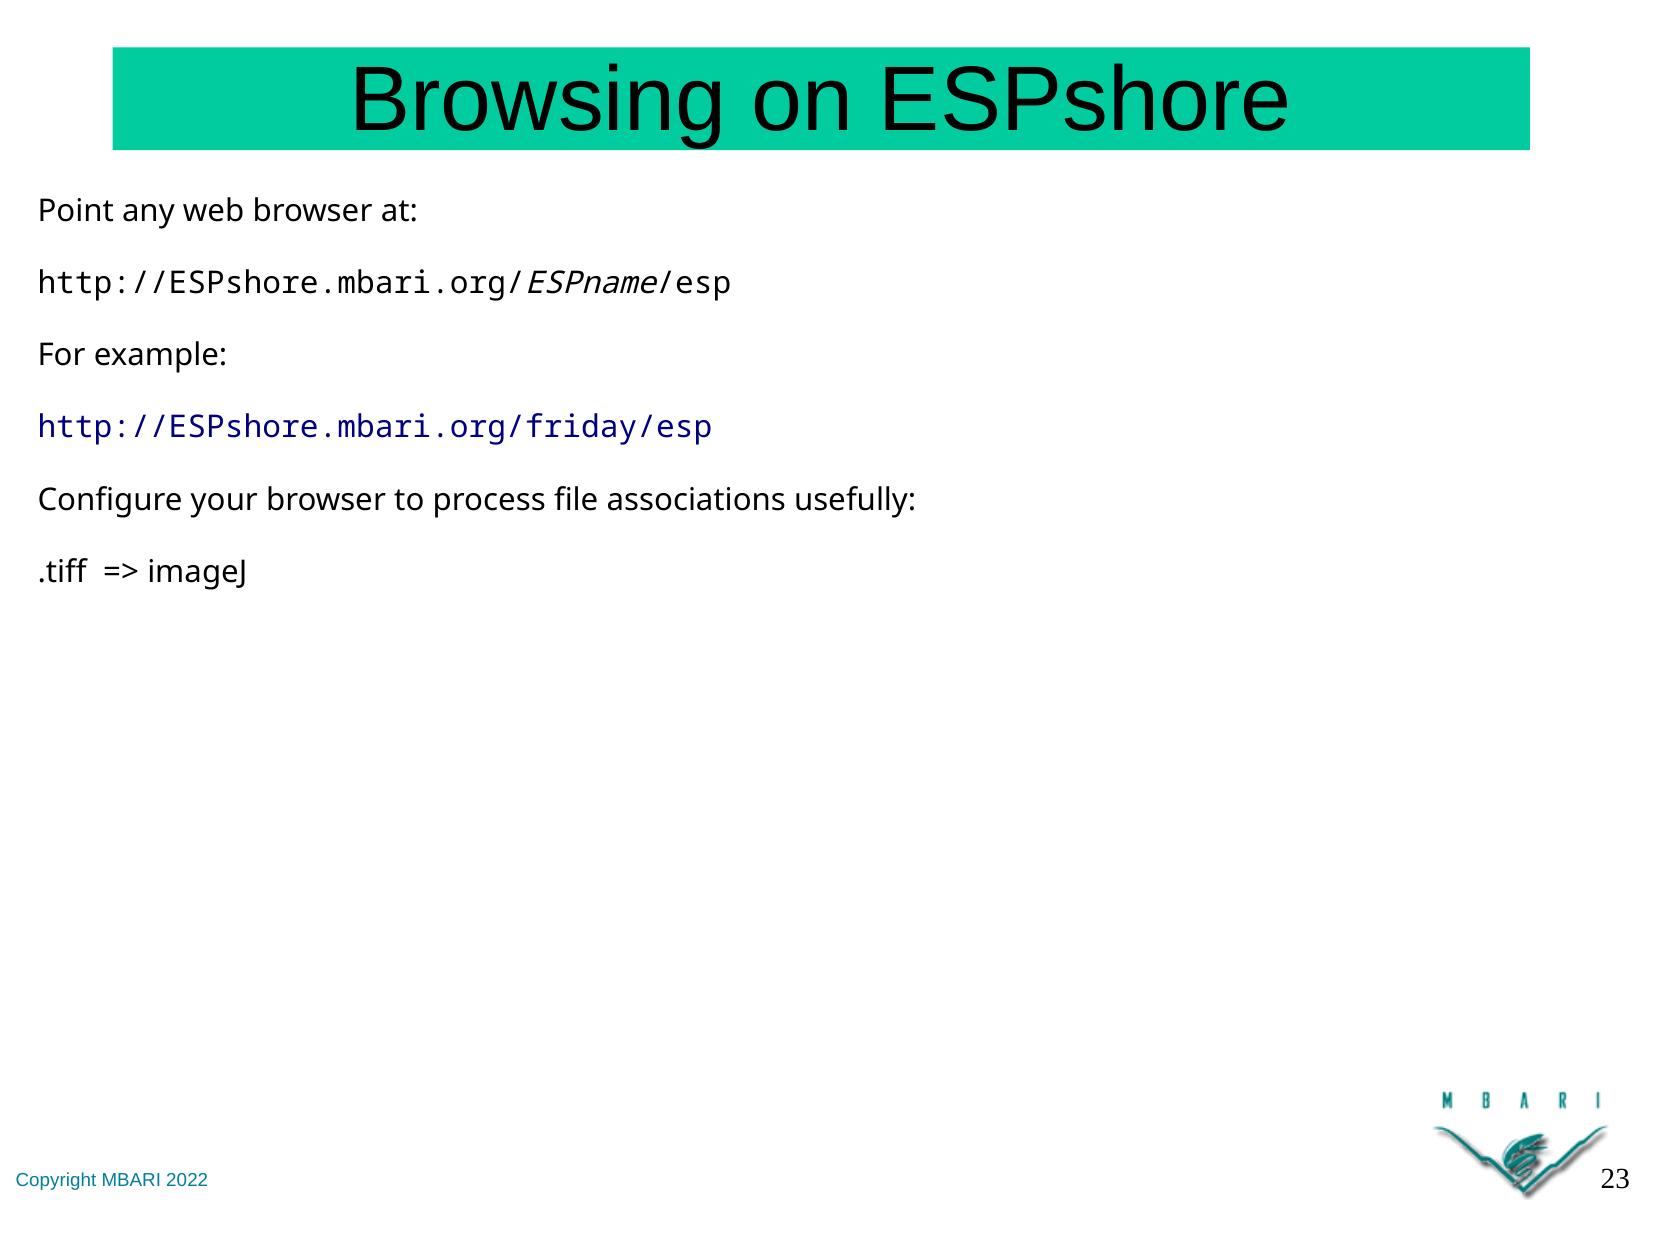

# Browsing on ESPshore
Point any web browser at:
http://ESPshore.mbari.org/ESPname/esp
For example:
http://ESPshore.mbari.org/friday/esp
Configure your browser to process file associations usefully:
.tiff => imageJ